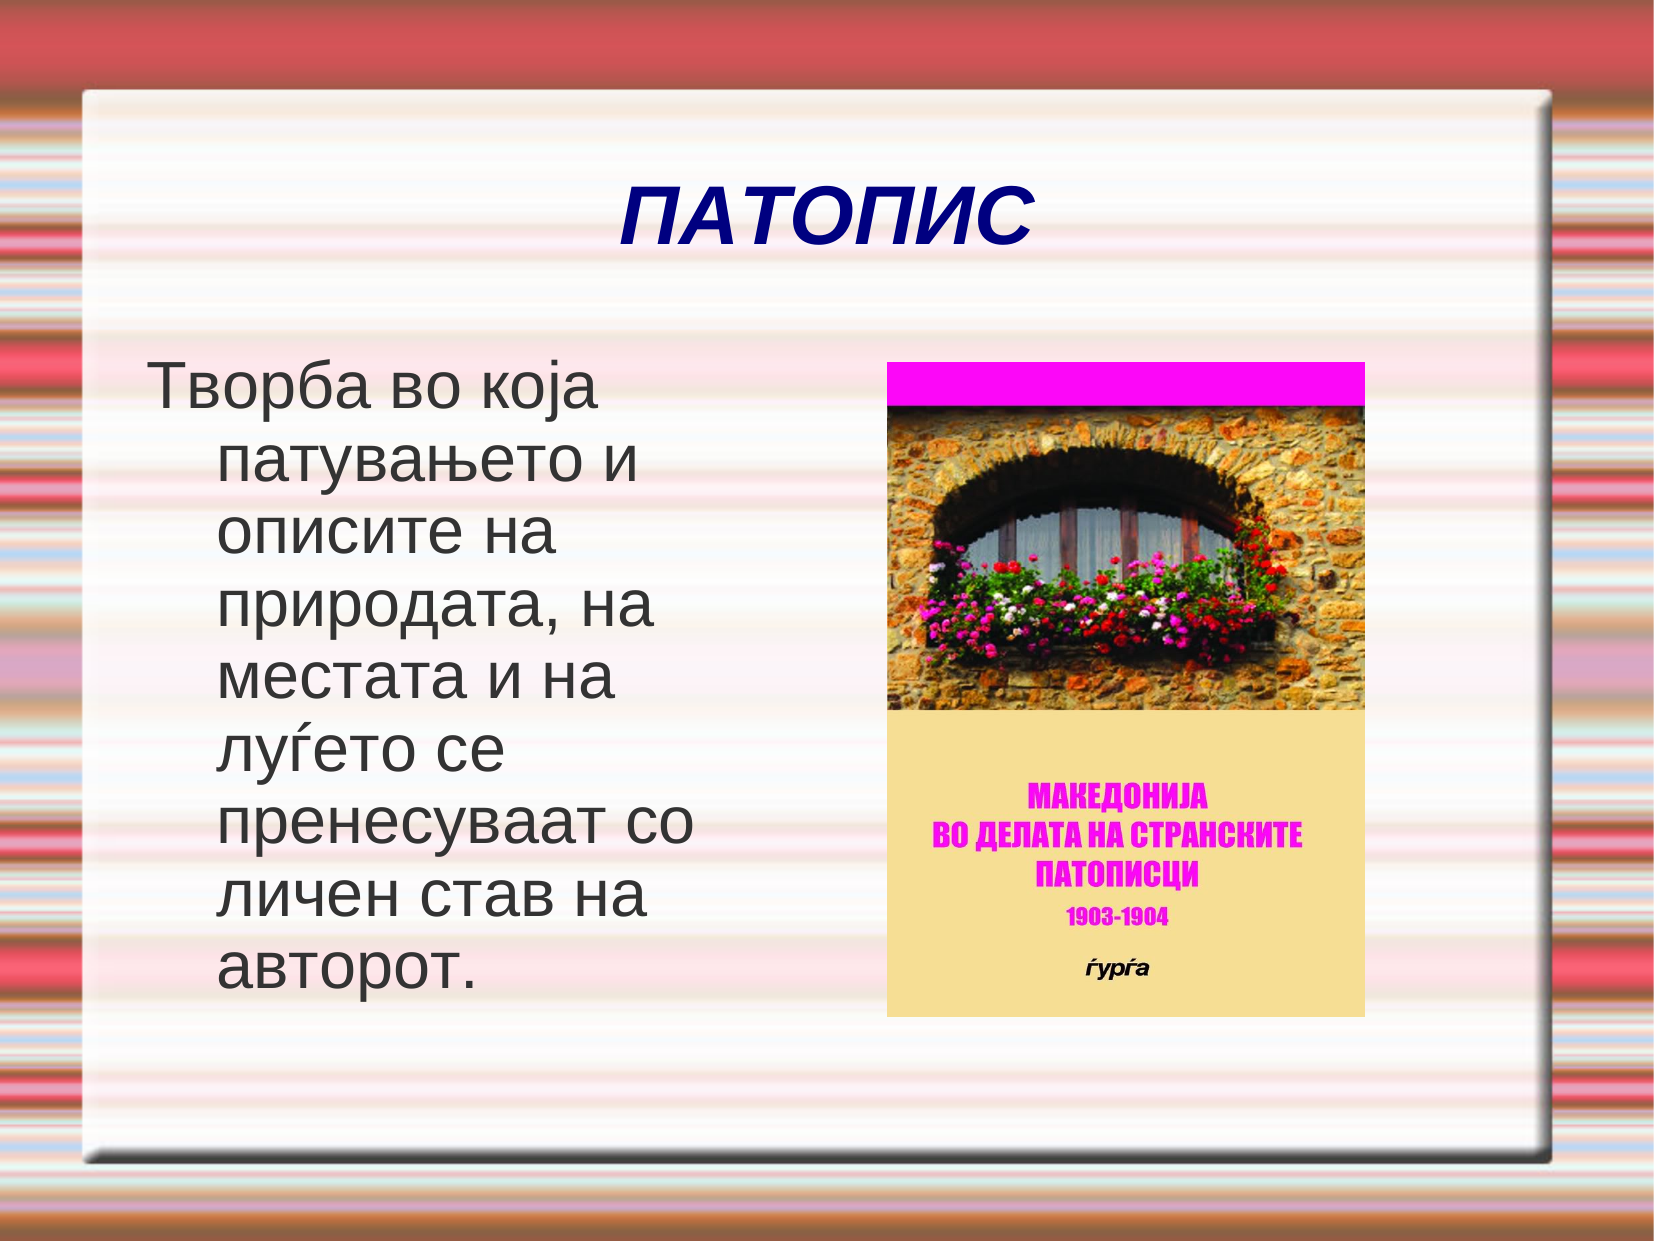

# ПАТОПИС
Творба во која патувањето и описите на природата, на местата и на луѓето се пренесуваат со личен став на авторот.